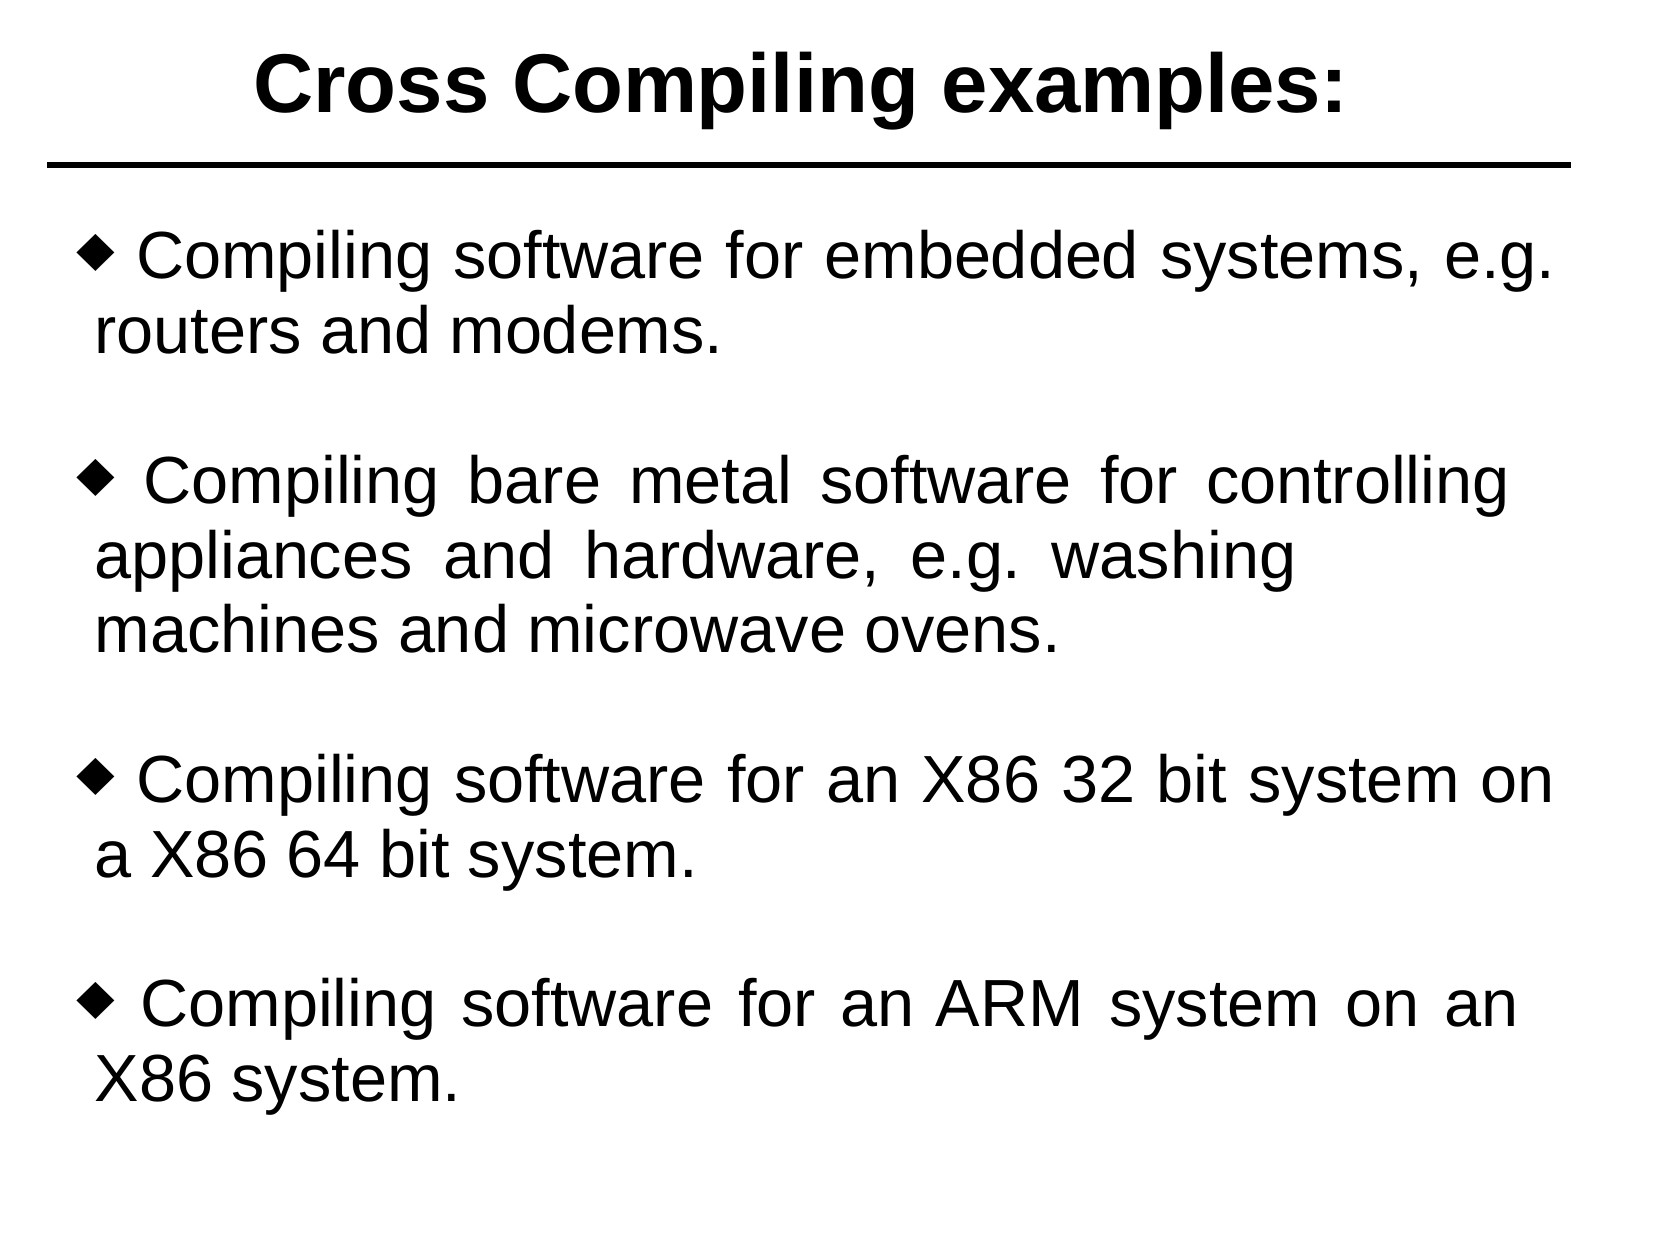

Cross Compiling examples:
 Compiling software for embedded systems, e.g. routers and modems.
 Compiling bare metal software for controlling	appliances and hardware, e.g. washing 				machines and microwave ovens.
 Compiling software for an X86 32 bit system on a X86 64 bit system.
 Compiling software for an ARM system on an 	X86 system.